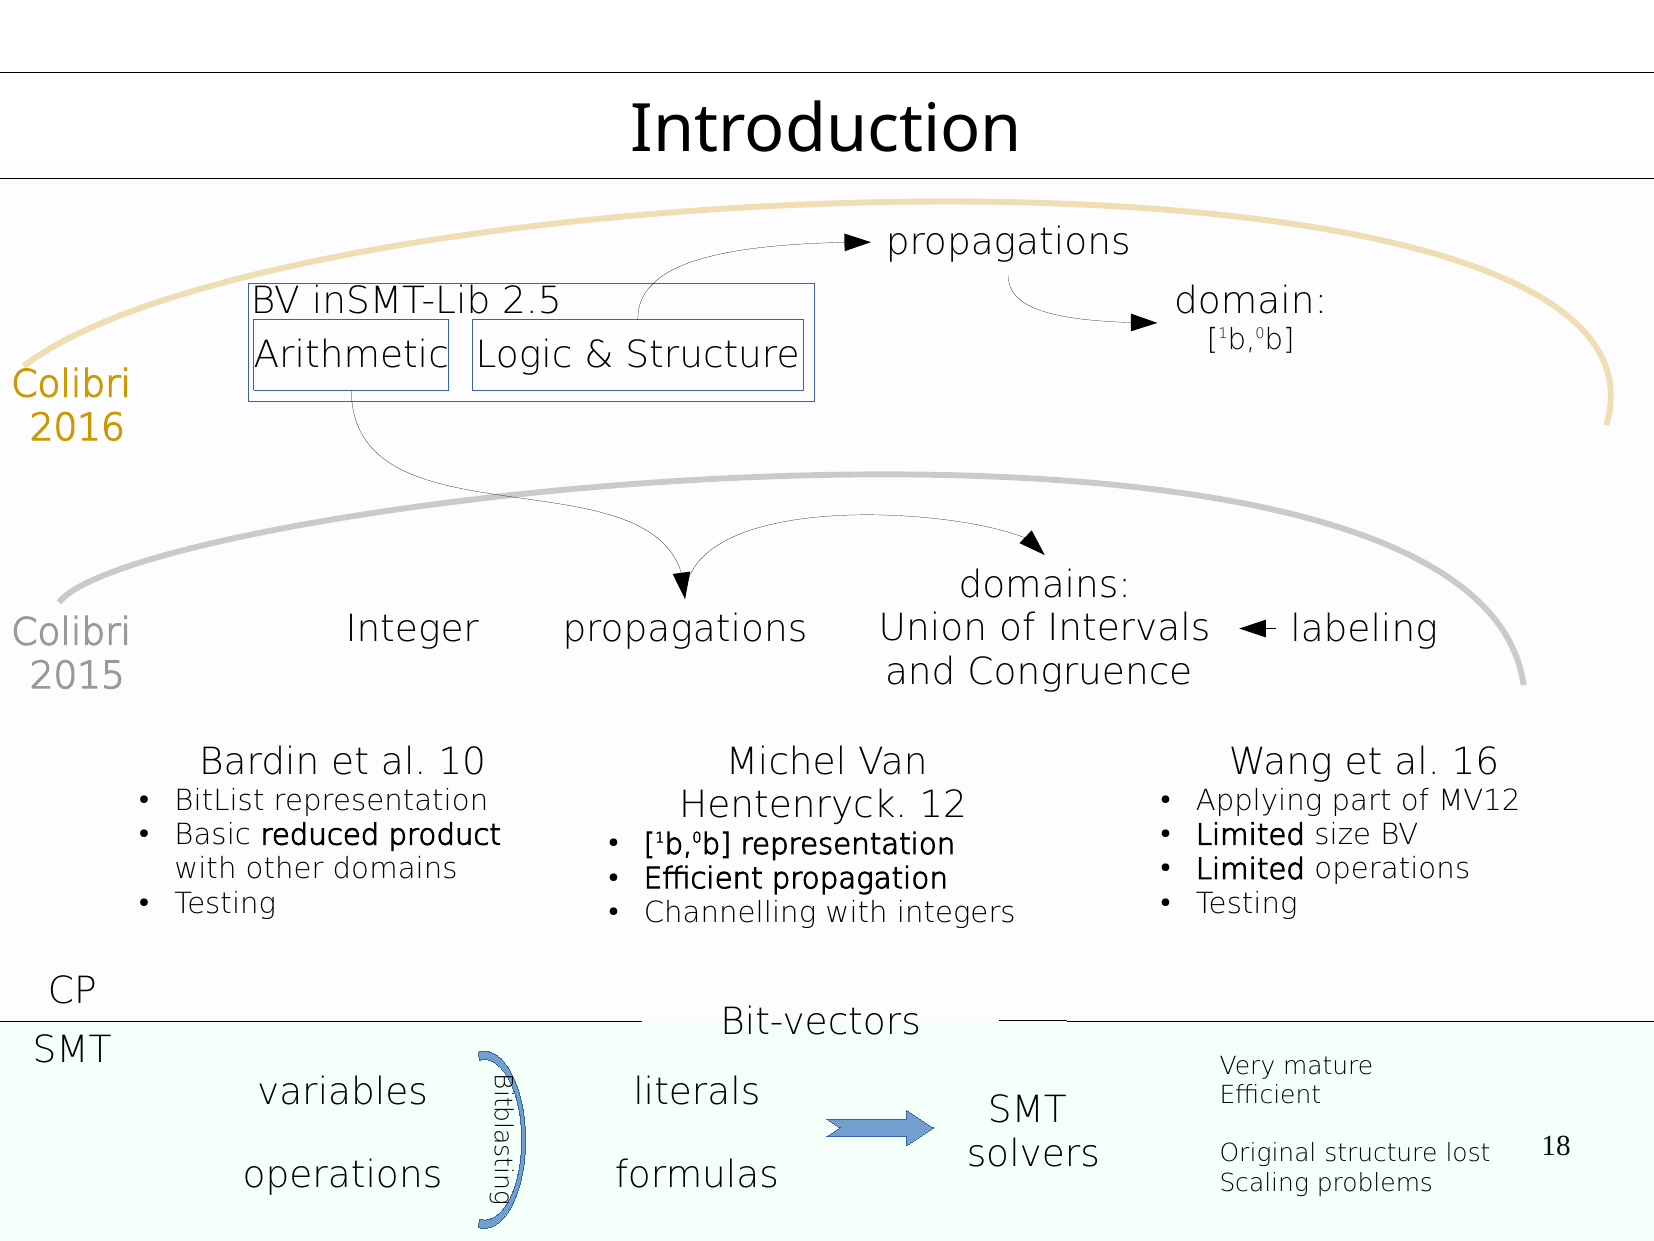

Introduction
a
propagations
BV inSMT-Lib 2.5
domain:
[1b,0b]
Arithmetic
Logic & Structure
Colibri
2016
And
Since a bit vector to us is just an unsigned integer, we delegate all arithmetic constraints to the machinery that is already present in Colibri for that.
For all the rest of the constraints, we defined the domain and implemented the propagations.
domains:
Union of Intervals and Congruence
Integer
propagations
labeling
Colibri
2015
Bardin et al. 10
BitList representation
Basic reduced product with other domains
Testing
Michel Van Hentenryck. 12
[1b,0b] representation
Efficient propagation
Channelling with integers
Wang et al. 16
Applying part of MV12
Limited size BV
Limited operations
Testing
CP
Bit-vectors
SMT
Very mature
Efficient
Original structure lost
Scaling problems
variables
literals
SMT
solvers
Bitblasting
18
operations
formulas